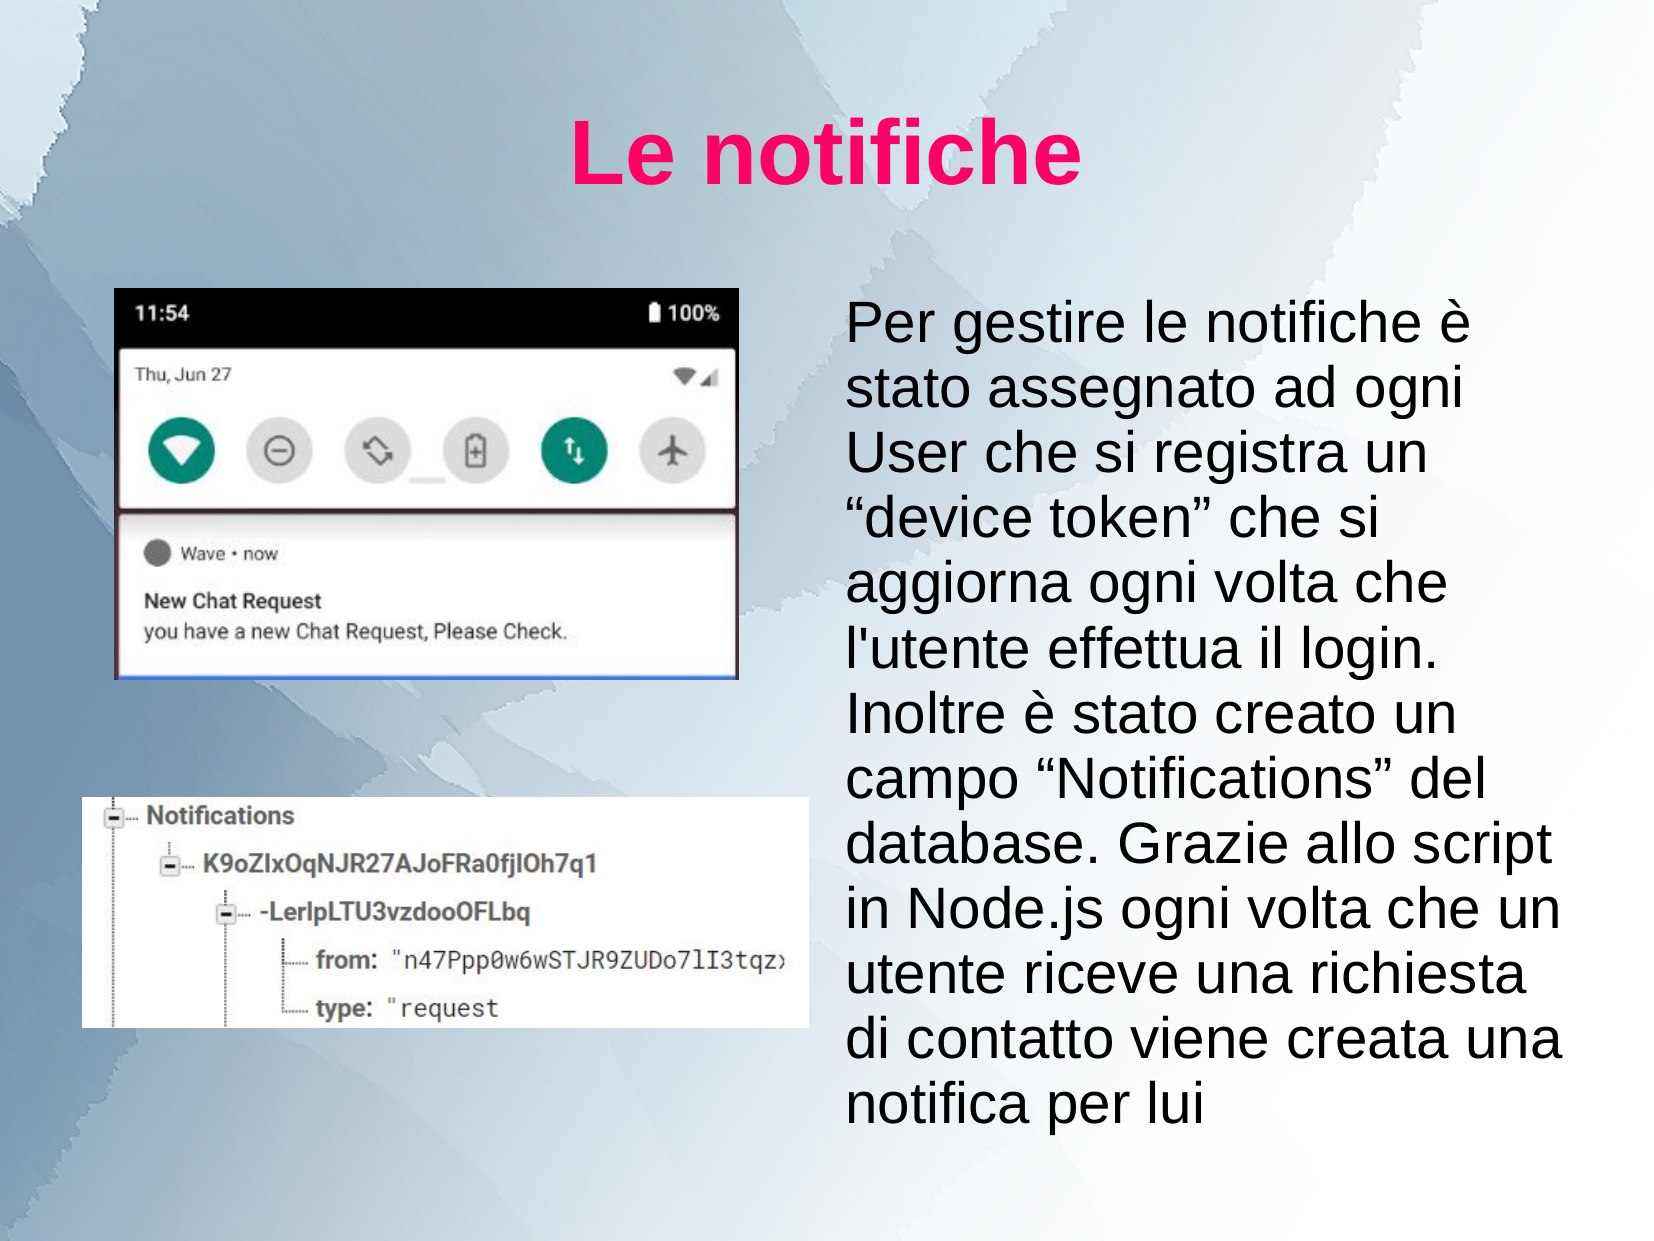

# Le notifiche
Per gestire le notifiche è stato assegnato ad ogni User che si registra un “device token” che si aggiorna ogni volta che l'utente effettua il login. Inoltre è stato creato un campo “Notifications” del database. Grazie allo script in Node.js ogni volta che un utente riceve una richiesta di contatto viene creata una notifica per lui